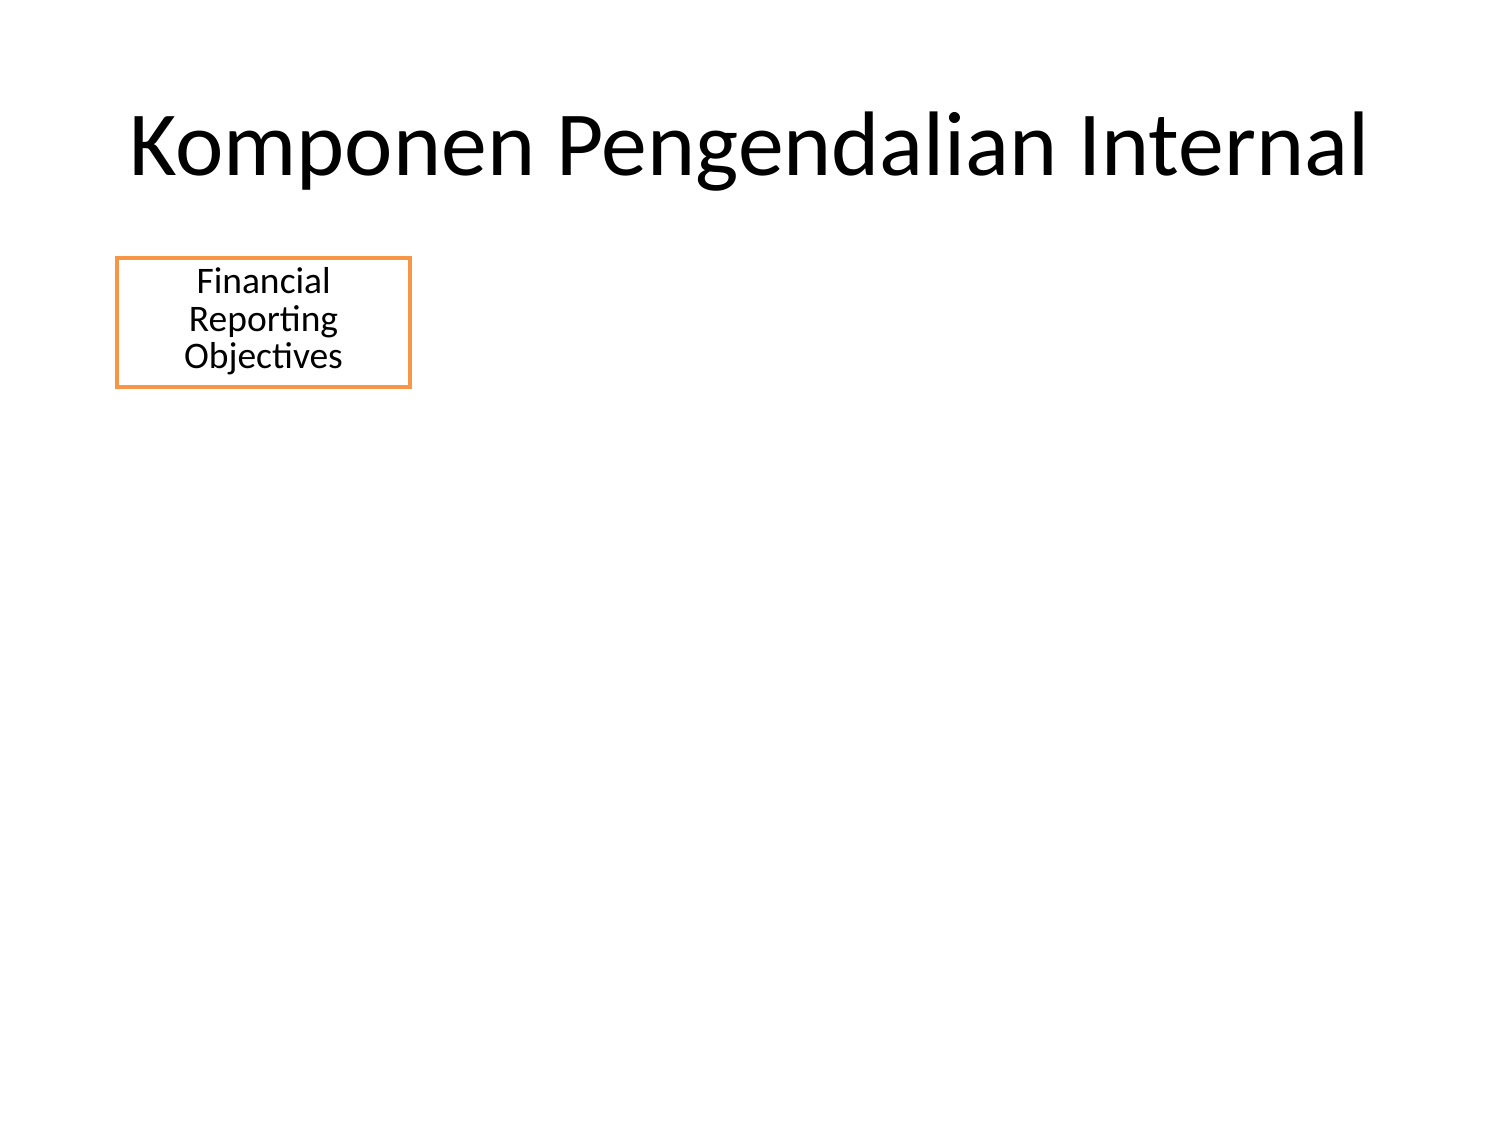

# Komponen Pengendalian Internal
Financial Reporting Objectives